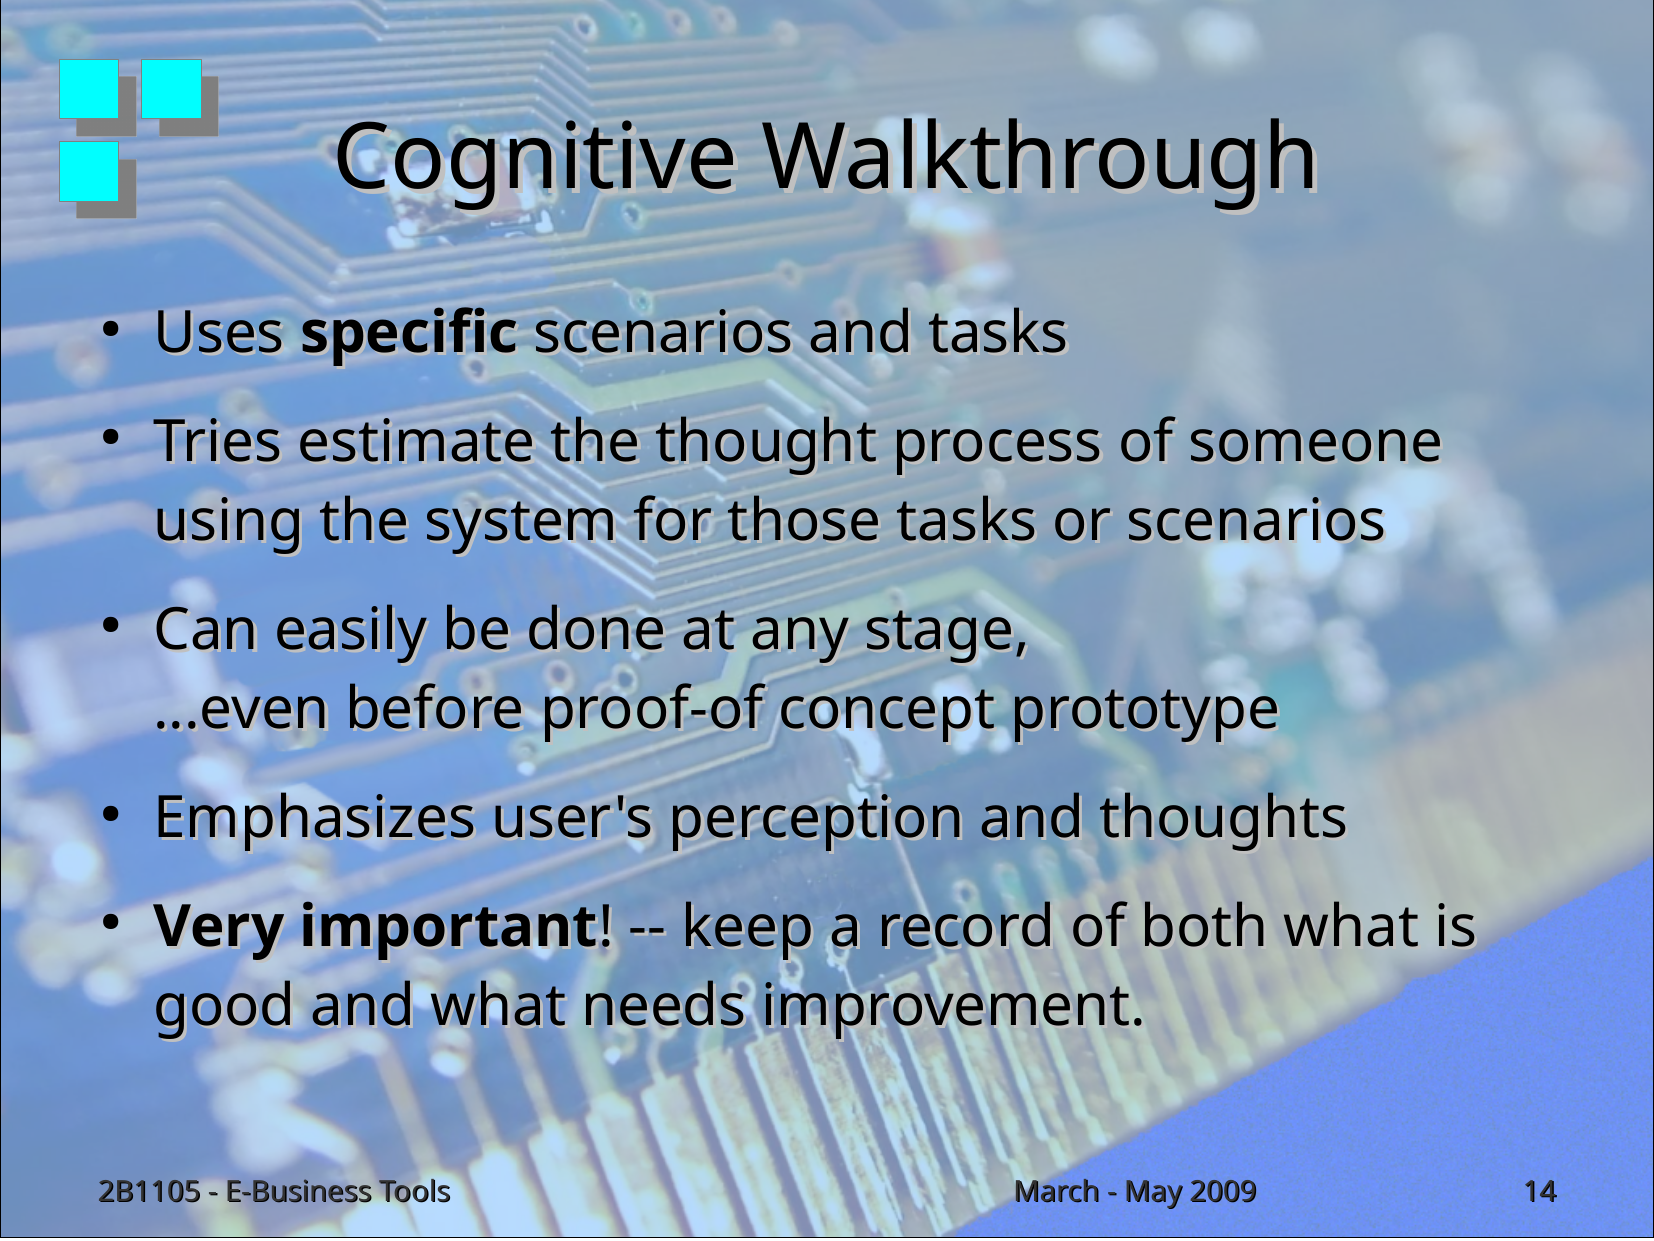

# Cognitive Walkthrough
Uses specific scenarios and tasks
Tries estimate the thought process of someone using the system for those tasks or scenarios
Can easily be done at any stage,
...even before proof-of concept prototype
Emphasizes user's perception and thoughts
Very important! -- keep a record of both what is good and what needs improvement.